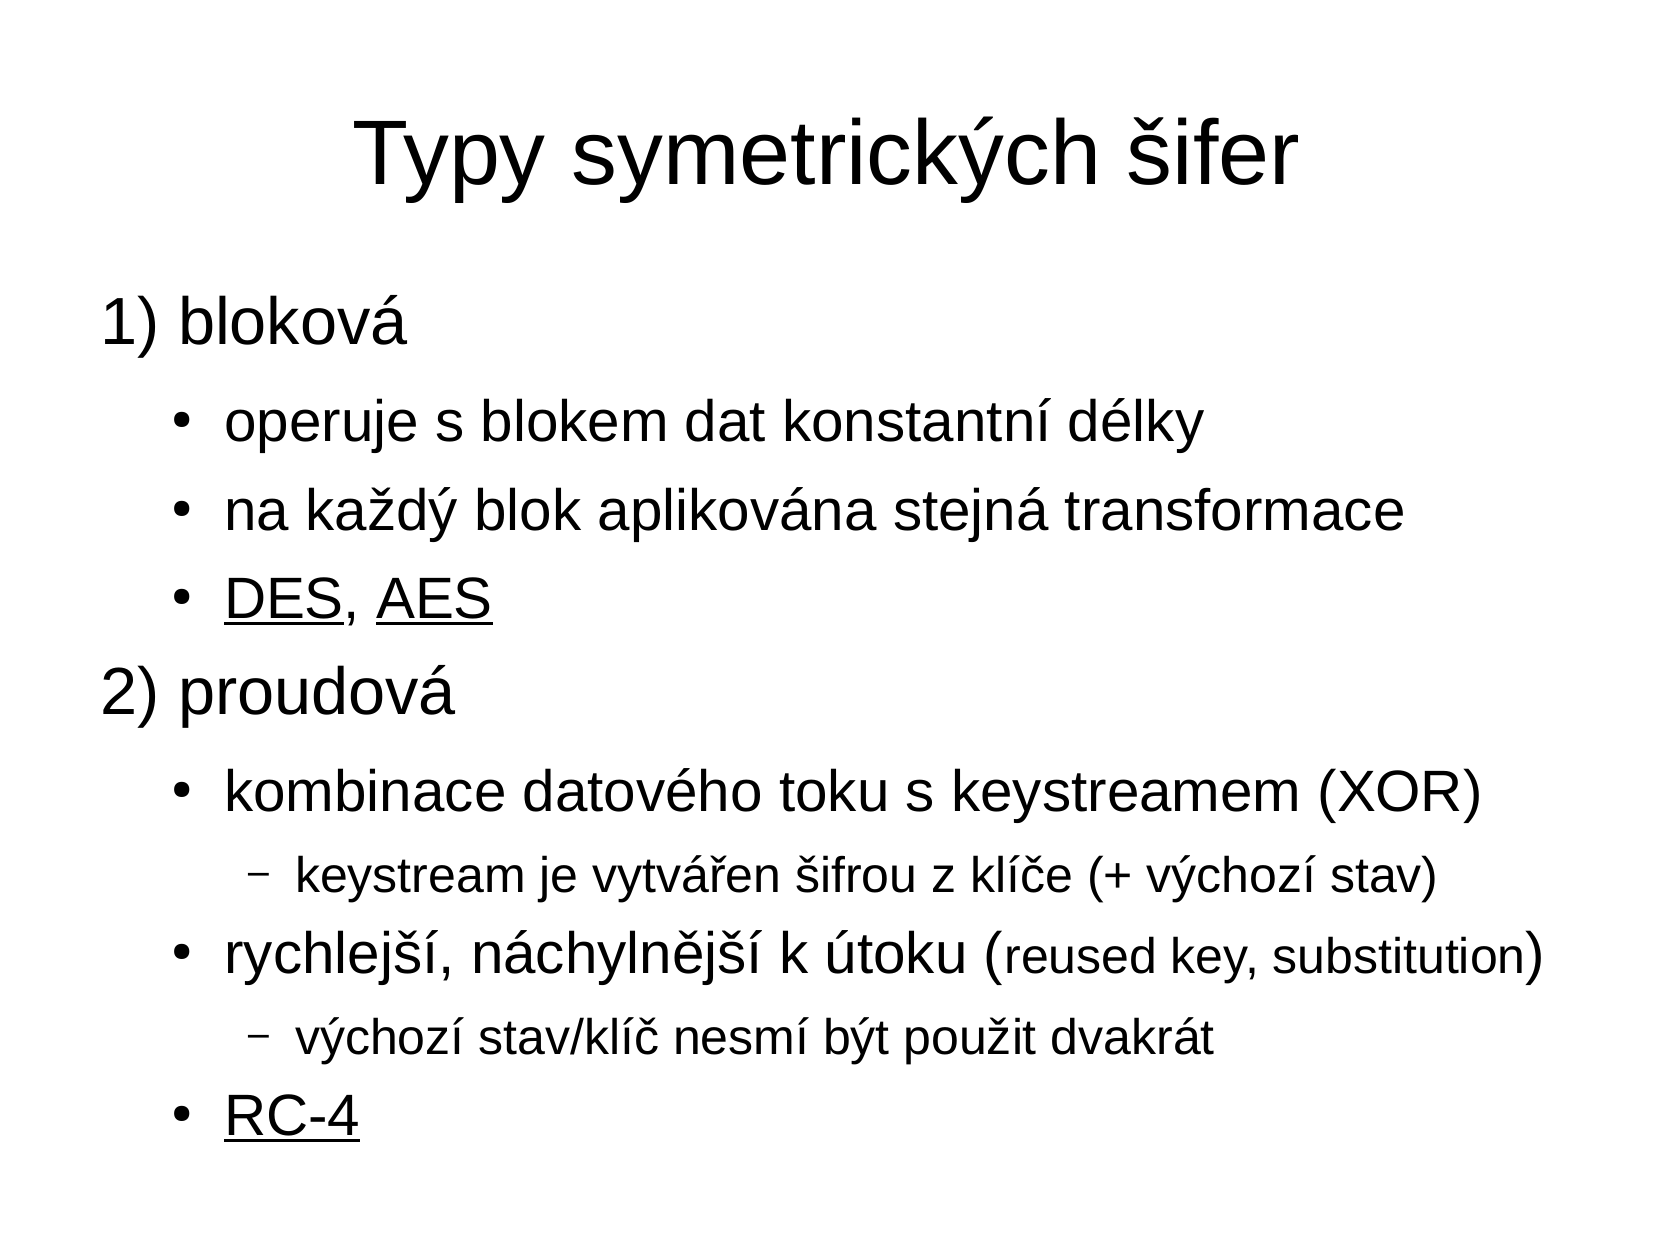

# Typy symetrických šifer
 bloková
operuje s blokem dat konstantní délky
na každý blok aplikována stejná transformace
DES, AES
 proudová
kombinace datového toku s keystreamem (XOR)
keystream je vytvářen šifrou z klíče (+ výchozí stav)
rychlejší, náchylnější k útoku (reused key, substitution)
výchozí stav/klíč nesmí být použit dvakrát
RC-4